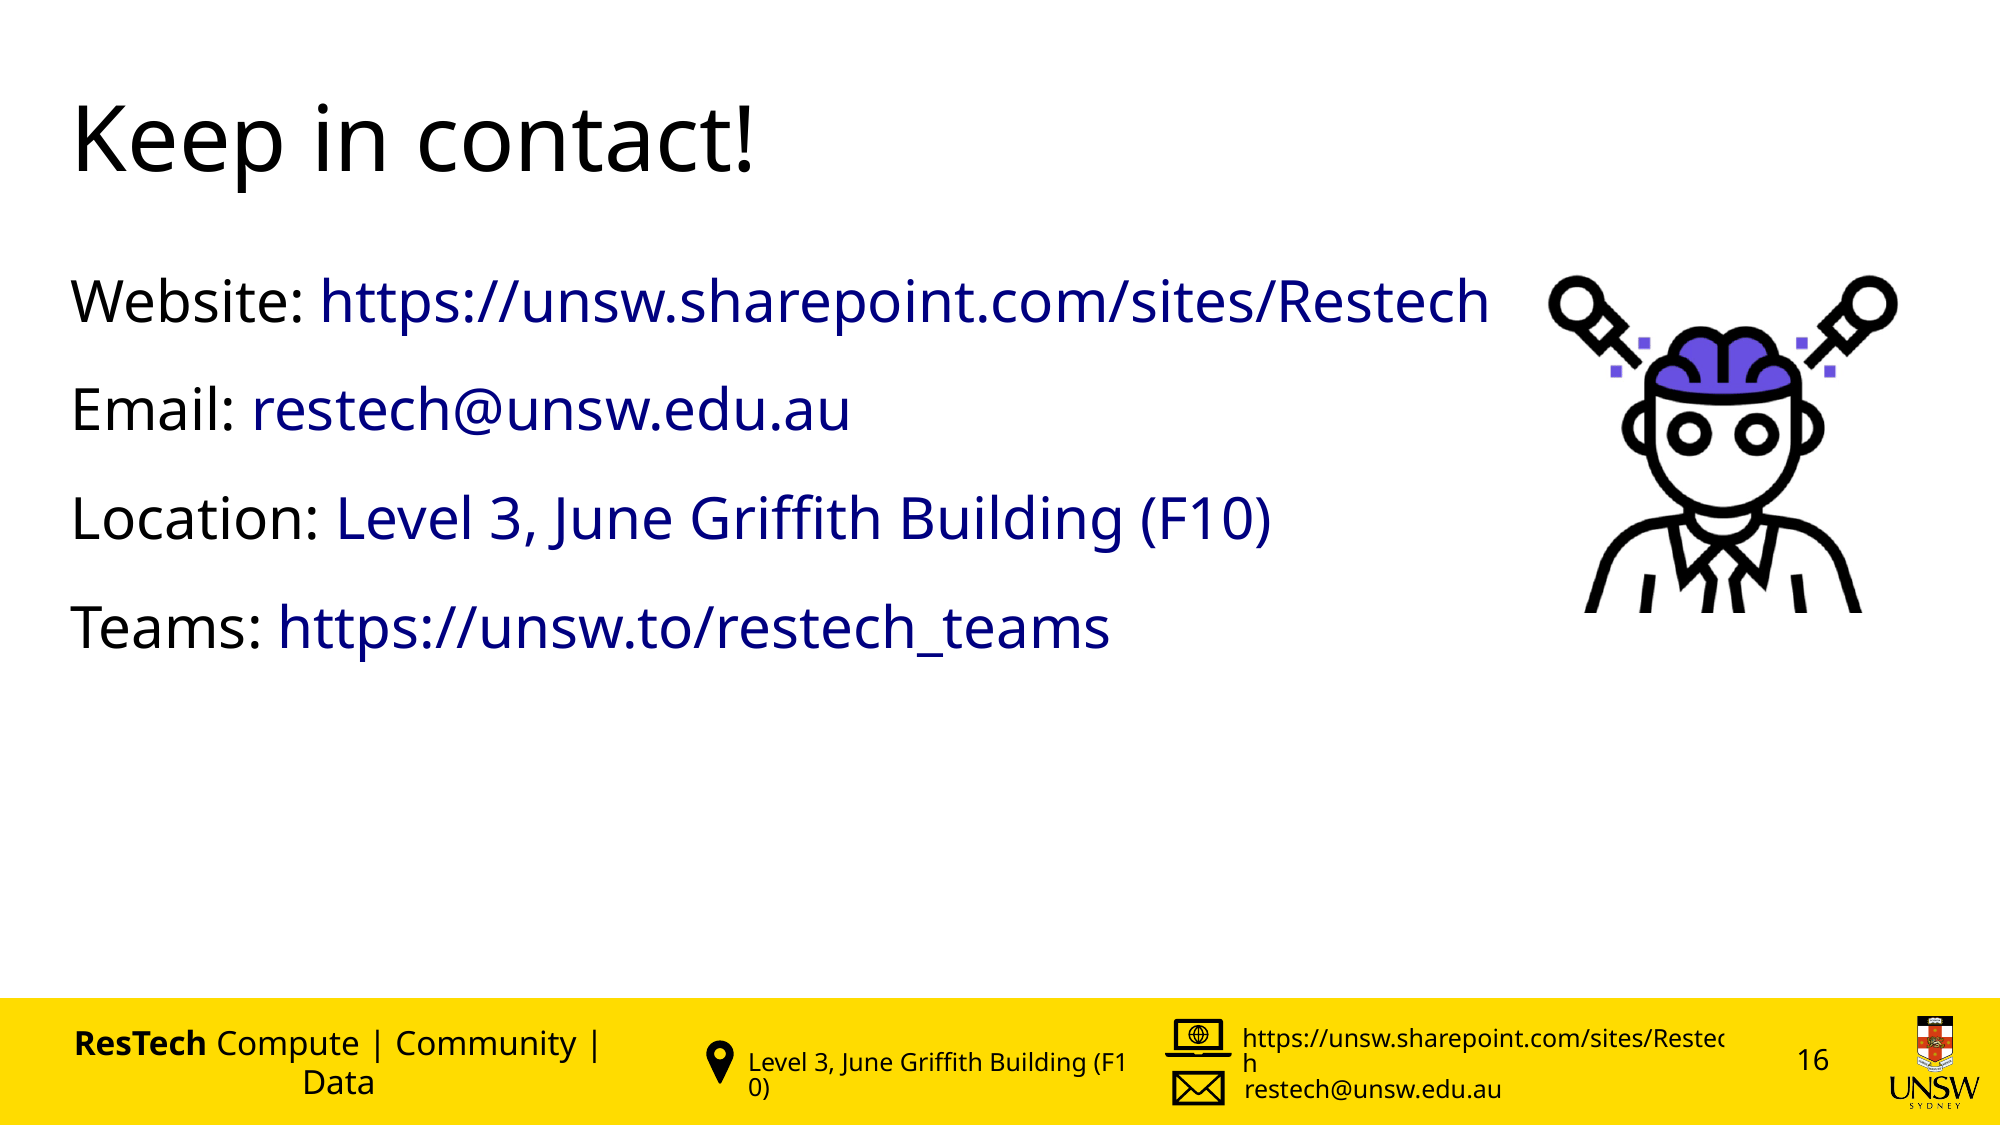

# Keep in contact!
Website: https://unsw.sharepoint.com/sites/Restech
Email: restech@unsw.edu.au
Location: Level 3, June Griffith Building (F10)
Teams: https://unsw.to/restech_teams